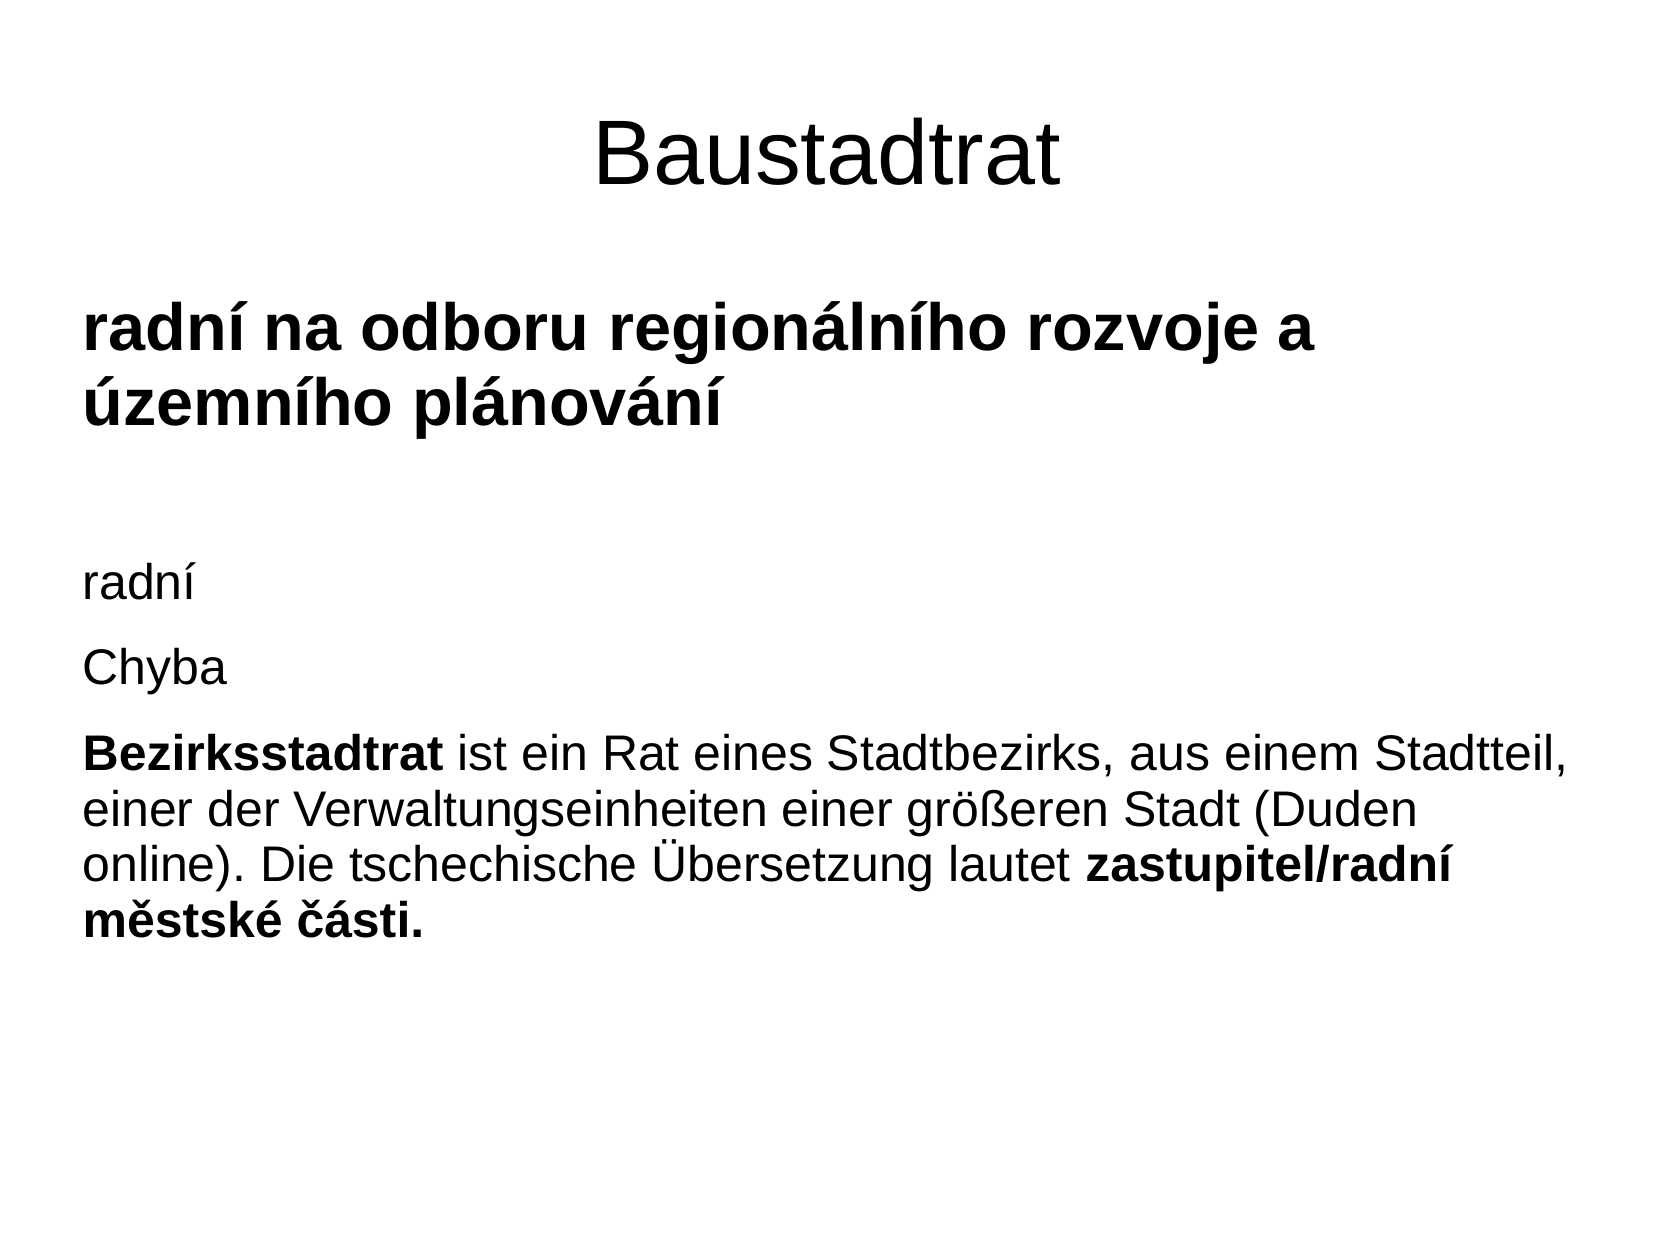

# Baustadtrat
radní na odboru regionálního rozvoje a územního plánování
radní
Chyba
Bezirksstadtrat ist ein Rat eines Stadtbezirks, aus einem Stadtteil, einer der Verwaltungseinheiten einer größeren Stadt (Duden online). Die tschechische Übersetzung lautet zastupitel/radní městské části.